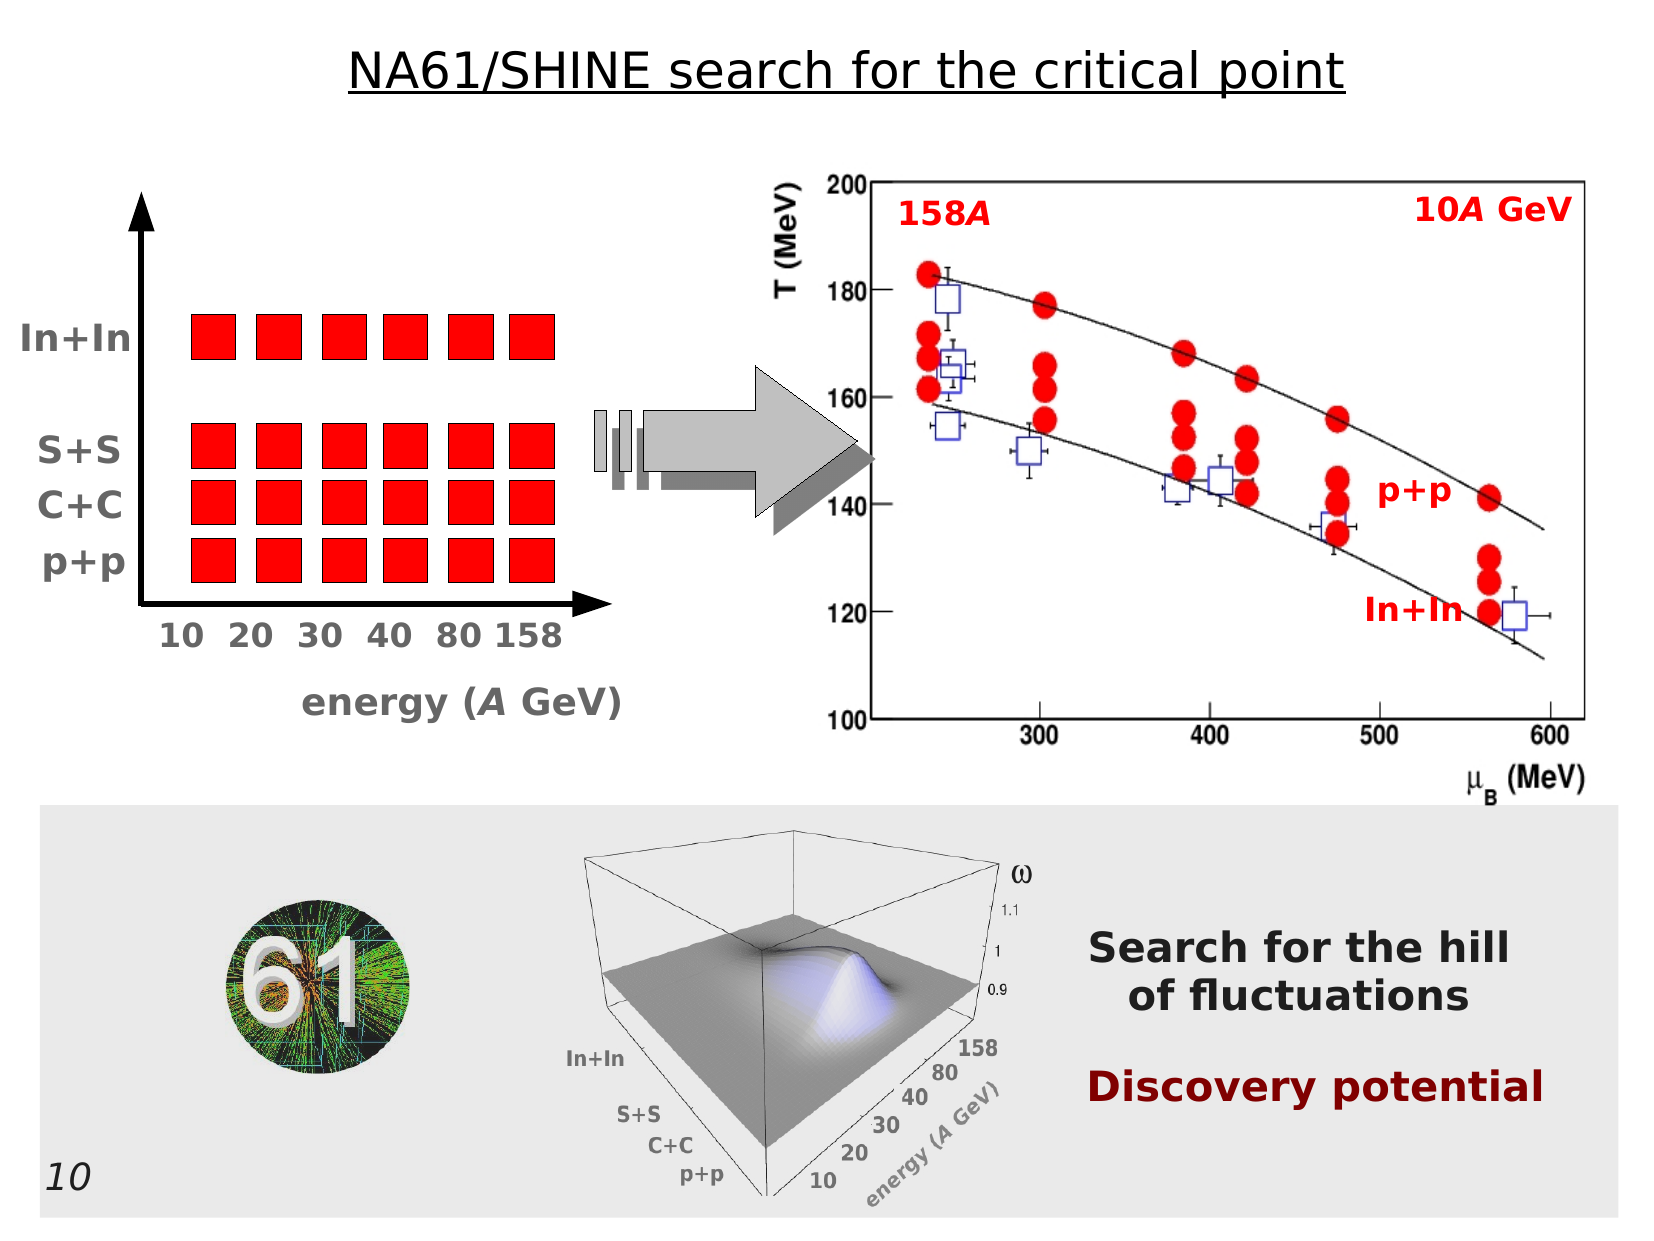

NA61/SHINE search for the critical point
10A GeV
158A
In+In
 S+S
p+p
C+C
p+p
In+In
10 20 30 40 80 158
energy (A GeV)
Search for the hill
of fluctuations
Discovery potential